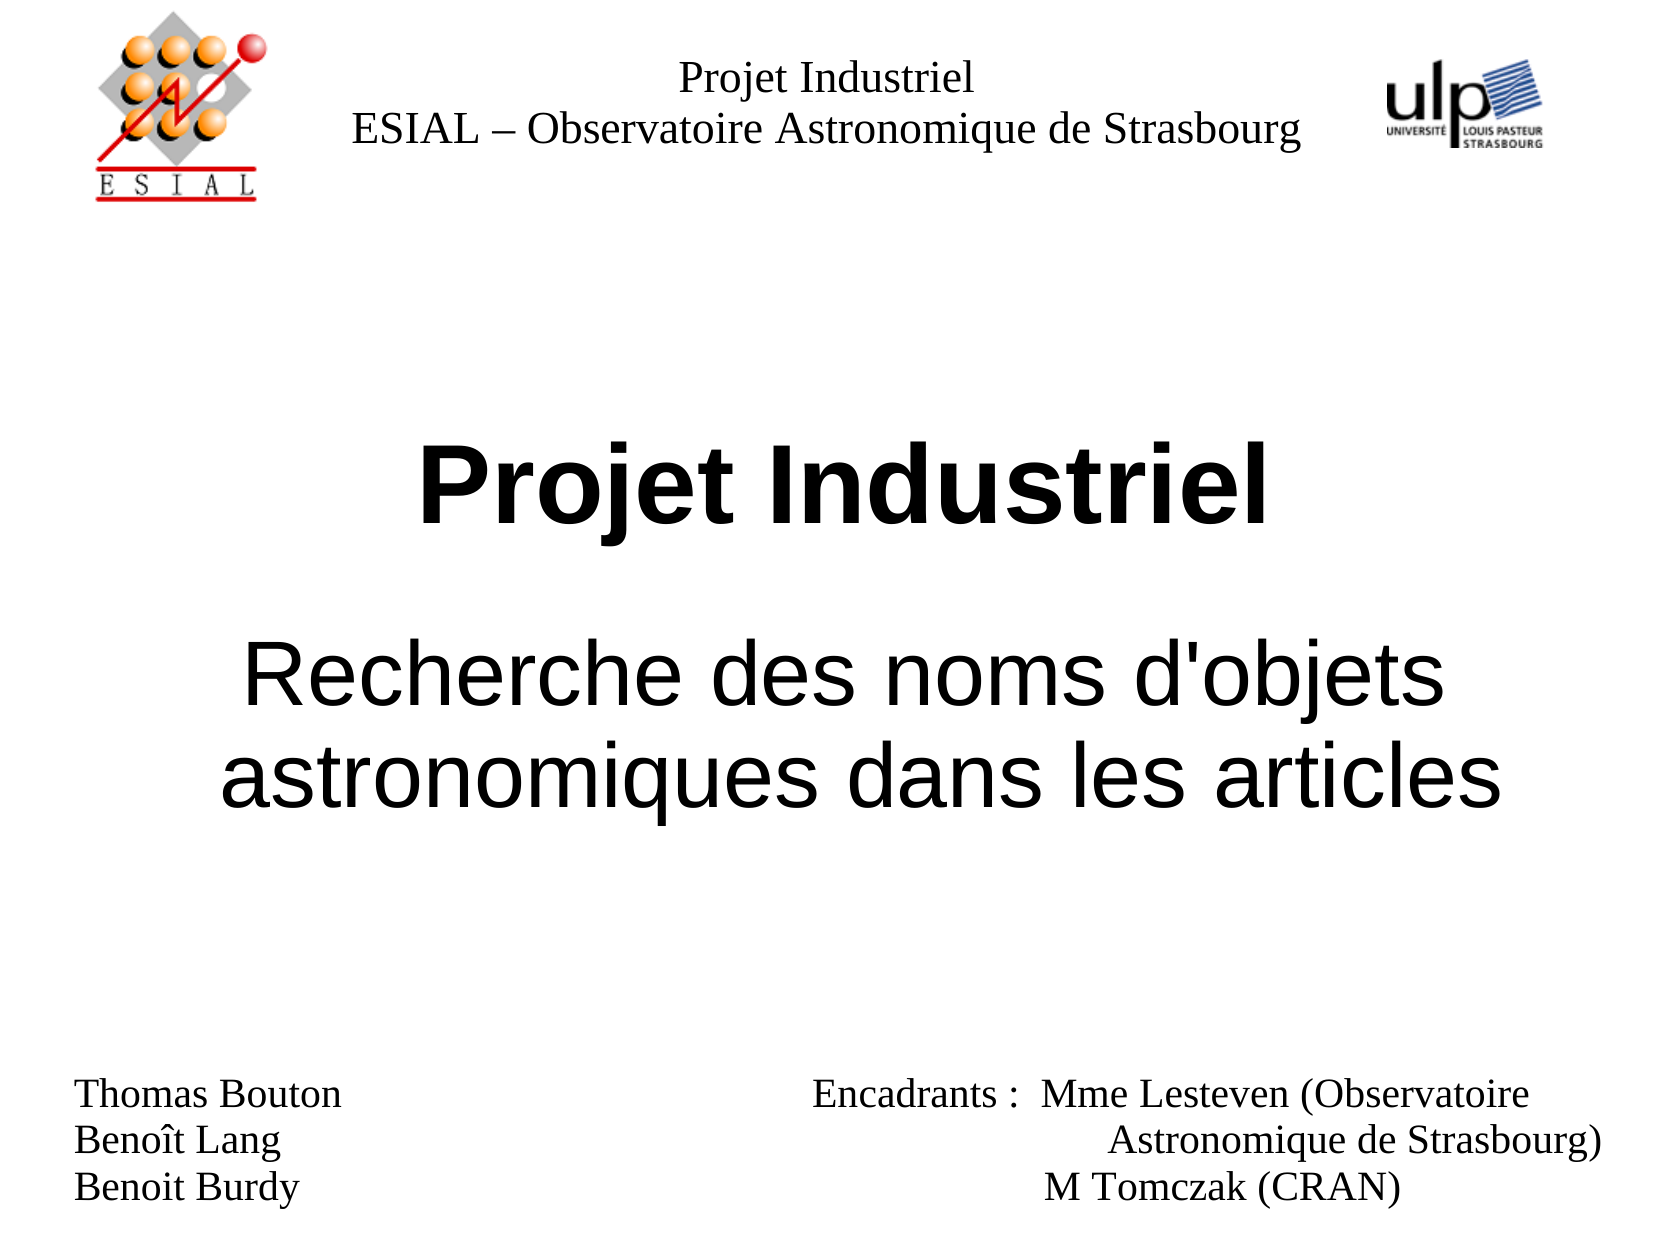

Projet Industriel
ESIAL – Observatoire Astronomique de Strasbourg
# Projet Industriel
Recherche des noms d'objets astronomiques dans les articles
Thomas Bouton							Encadrants : Mme Lesteven (Observatoire
Benoît Lang							 			 		Astronomique de Strasbourg)
Benoit Burdy							 		 M Tomczak (CRAN)